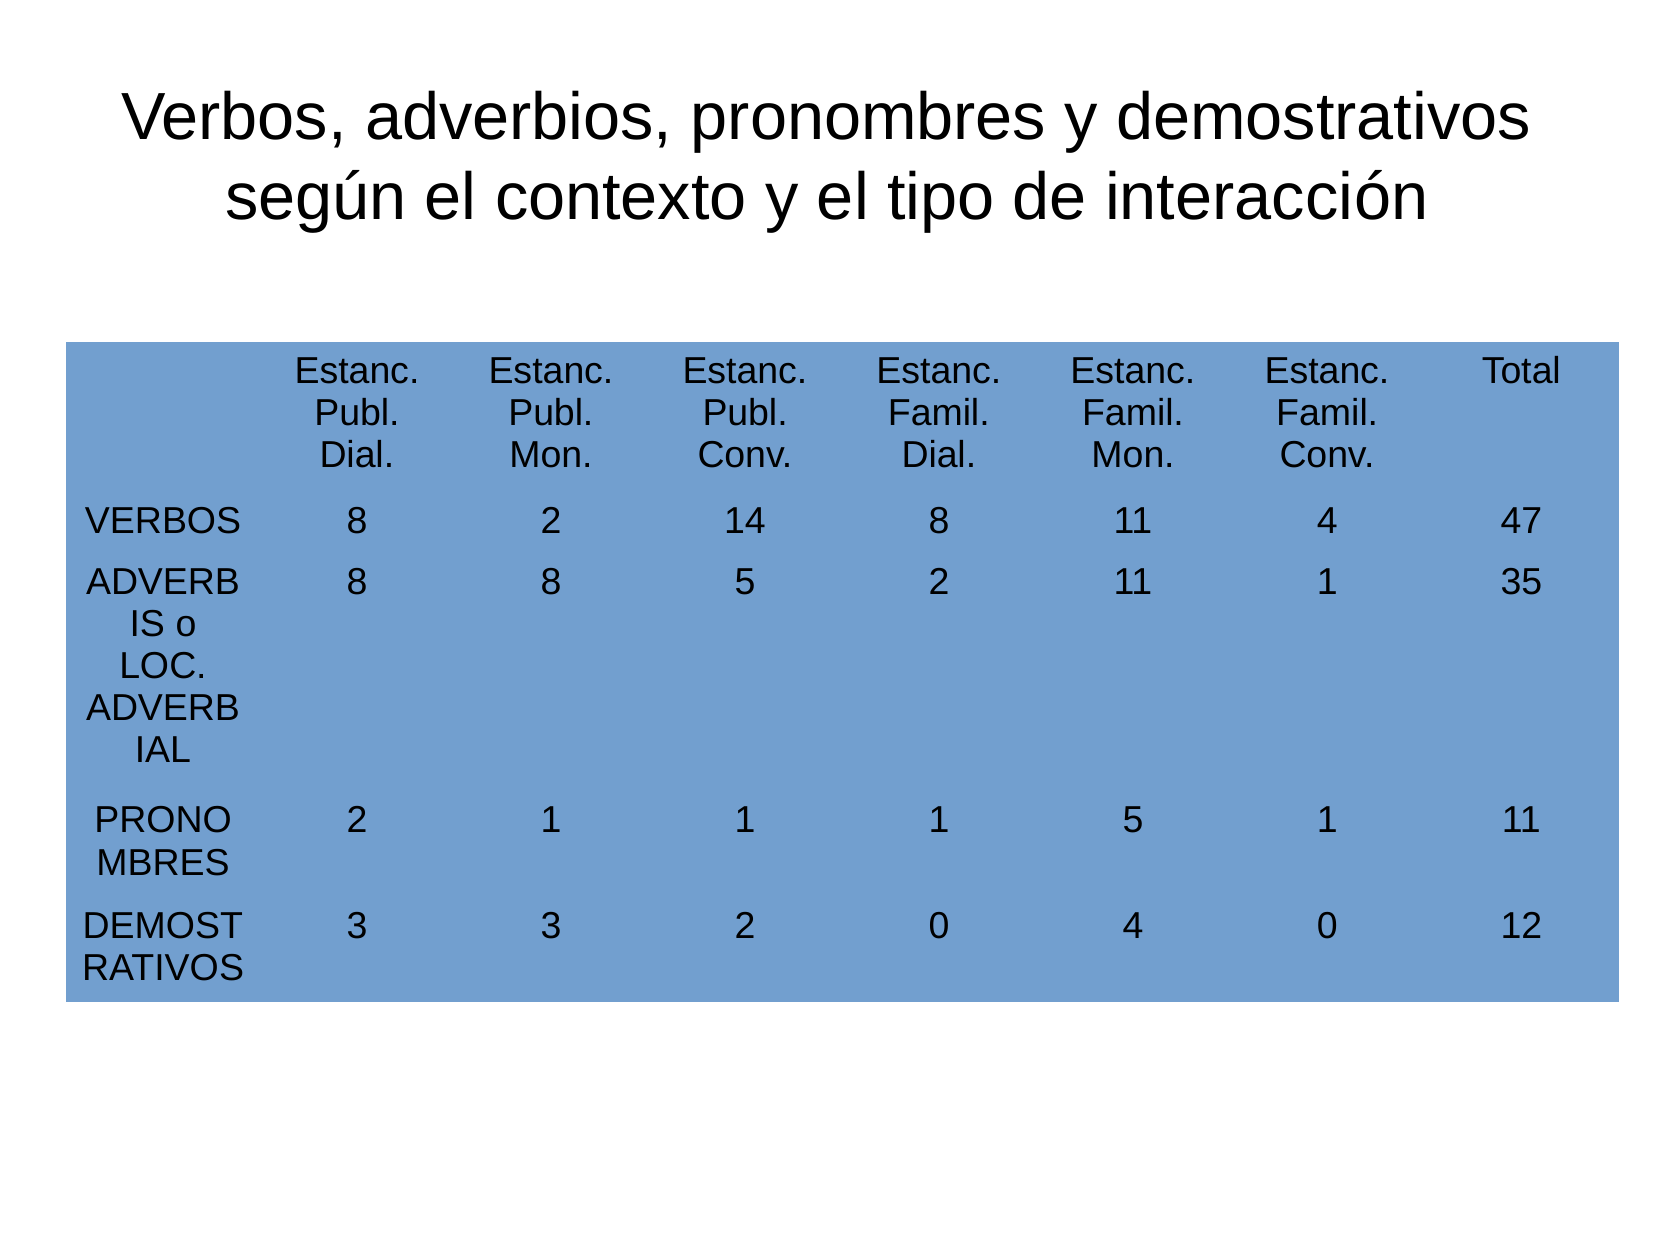

# Verbos, adverbios, pronombres y demostrativos según el contexto y el tipo de interacción
| | Estanc. Publ. Dial. | Estanc. Publ. Mon. | Estanc. Publ. Conv. | Estanc. Famil. Dial. | Estanc. Famil. Mon. | Estanc. Famil. Conv. | Total |
| --- | --- | --- | --- | --- | --- | --- | --- |
| VERBOS | 8 | 2 | 14 | 8 | 11 | 4 | 47 |
| ADVERBIS o LOC. ADVERBIAL | 8 | 8 | 5 | 2 | 11 | 1 | 35 |
| PRONOMBRES | 2 | 1 | 1 | 1 | 5 | 1 | 11 |
| DEMOSTRATIVOS | 3 | 3 | 2 | 0 | 4 | 0 | 12 |